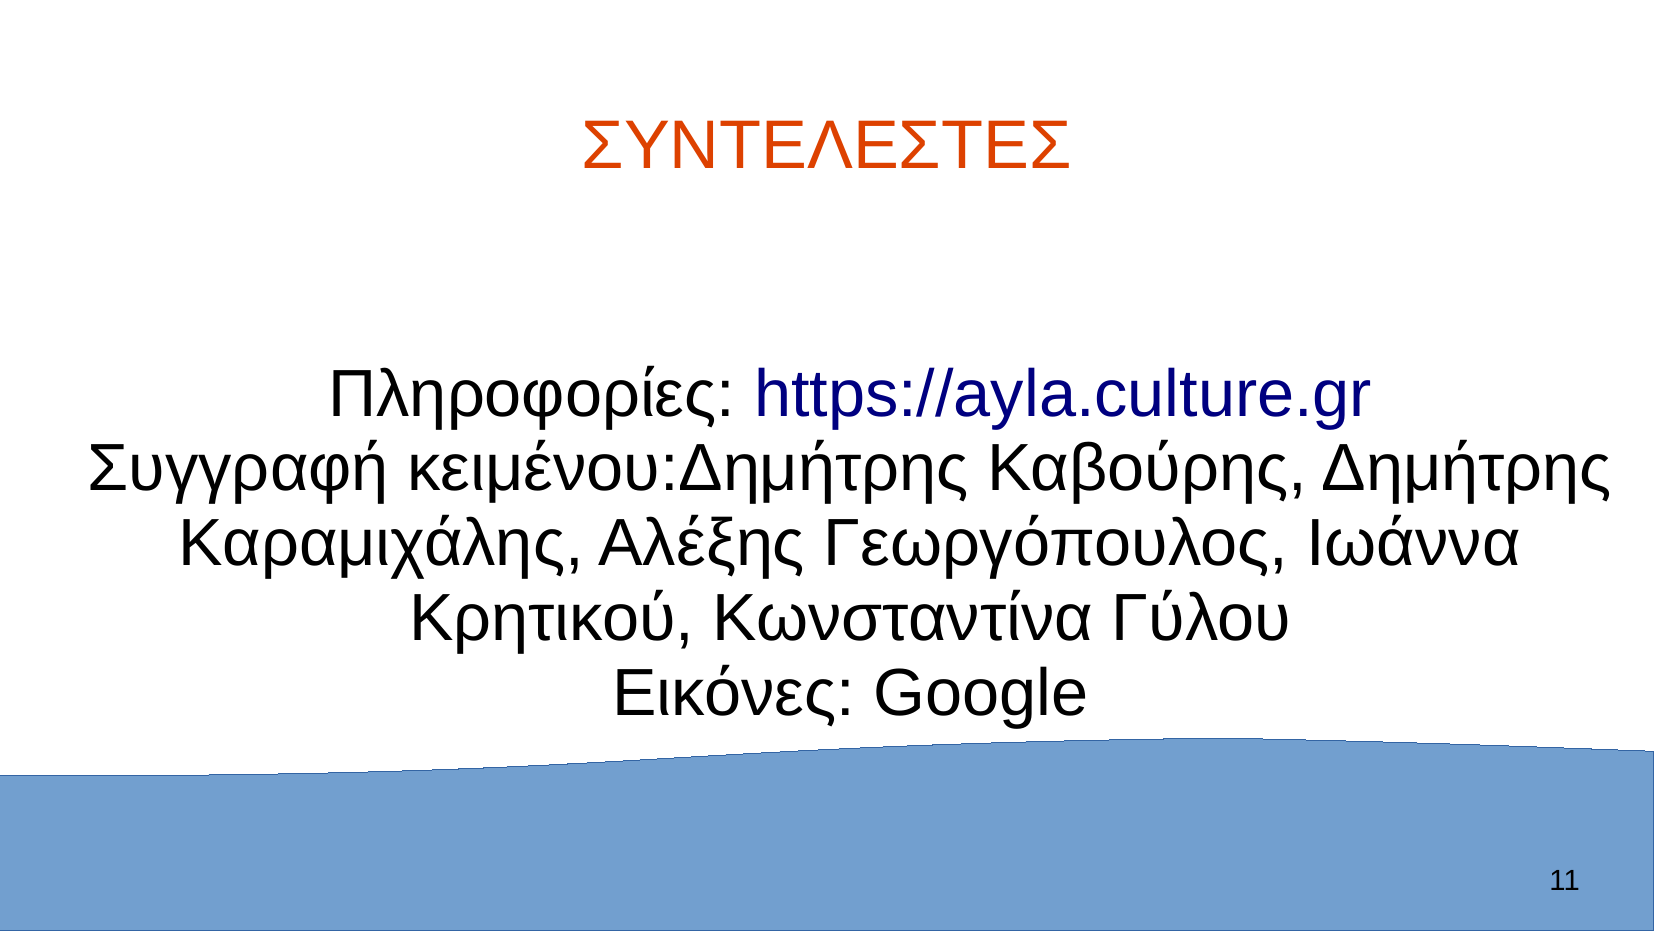

# ΣΥΝΤΕΛΕΣΤΕΣ
Πληροφορίες: https://ayla.culture.gr
Συγγραφή κειμένου:Δημήτρης Καβούρης, Δημήτρης Καραμιχάλης, Αλέξης Γεωργόπουλος, Ιωάννα Κρητικού, Κωνσταντίνα Γύλου
Εικόνες: Google